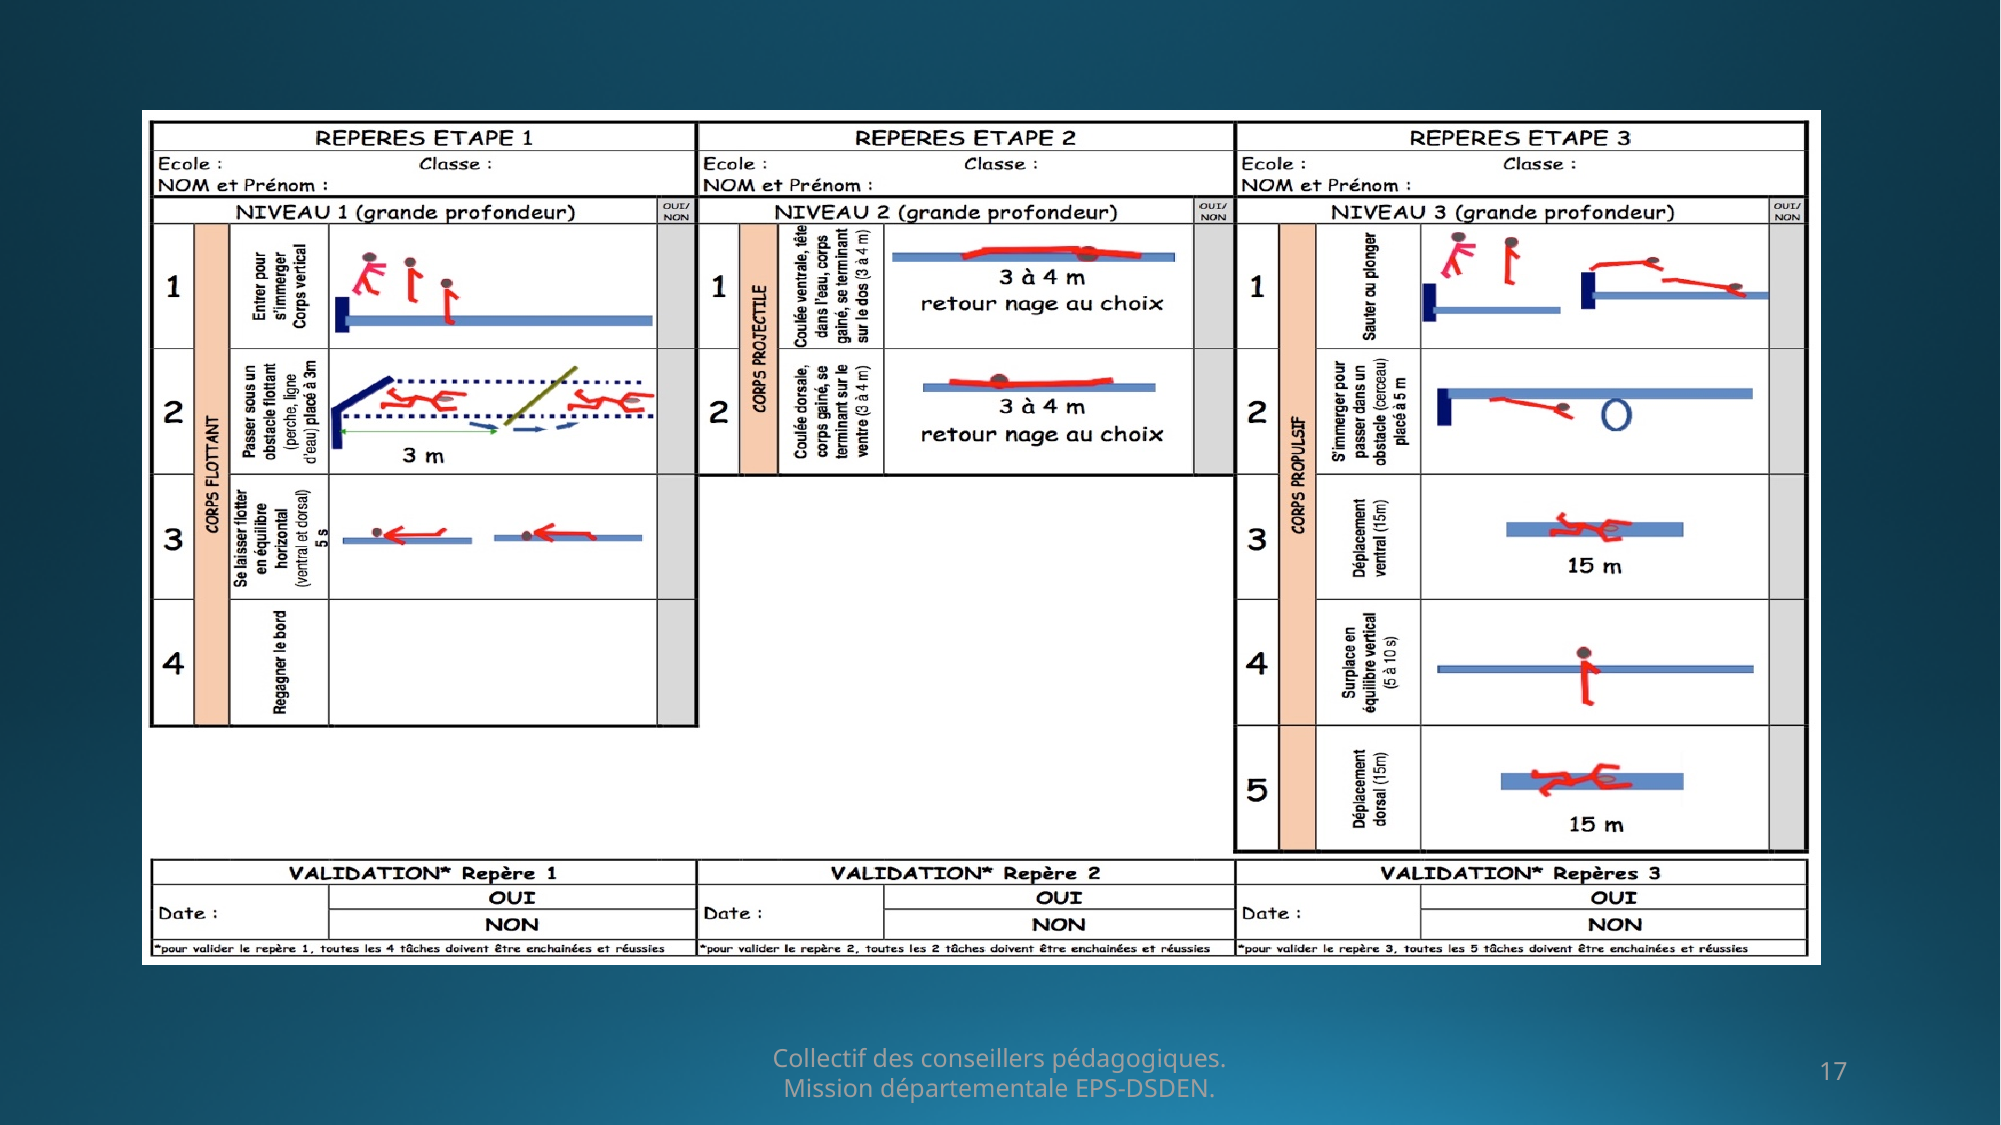

Collectif des conseillers pédagogiques.
Mission départementale EPS-DSDEN.